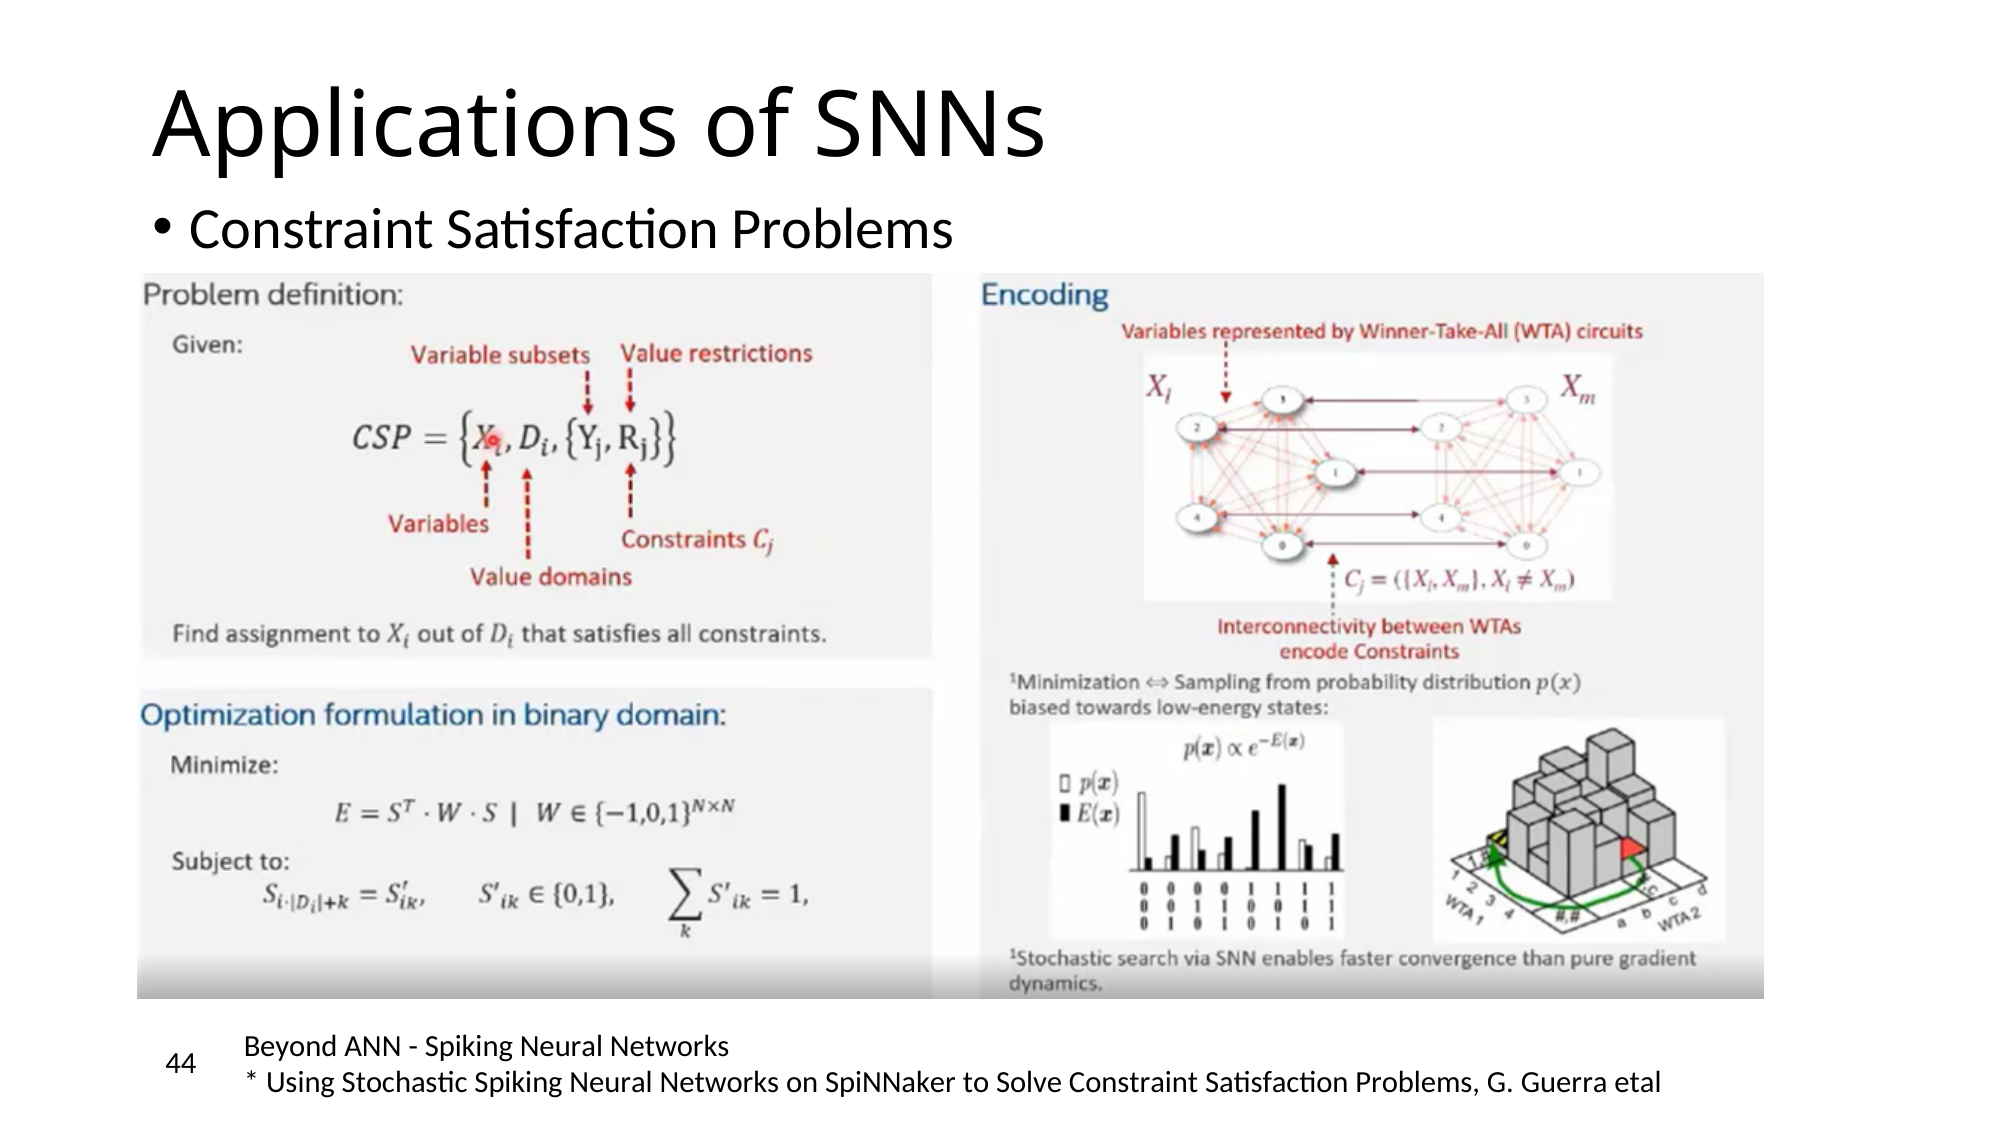

# Applications of SNNs
Constraint Satisfaction Problems
Beyond ANN - Spiking Neural Networks
* Using Stochastic Spiking Neural Networks on SpiNNaker to Solve Constraint Satisfaction Problems, G. Guerra etal